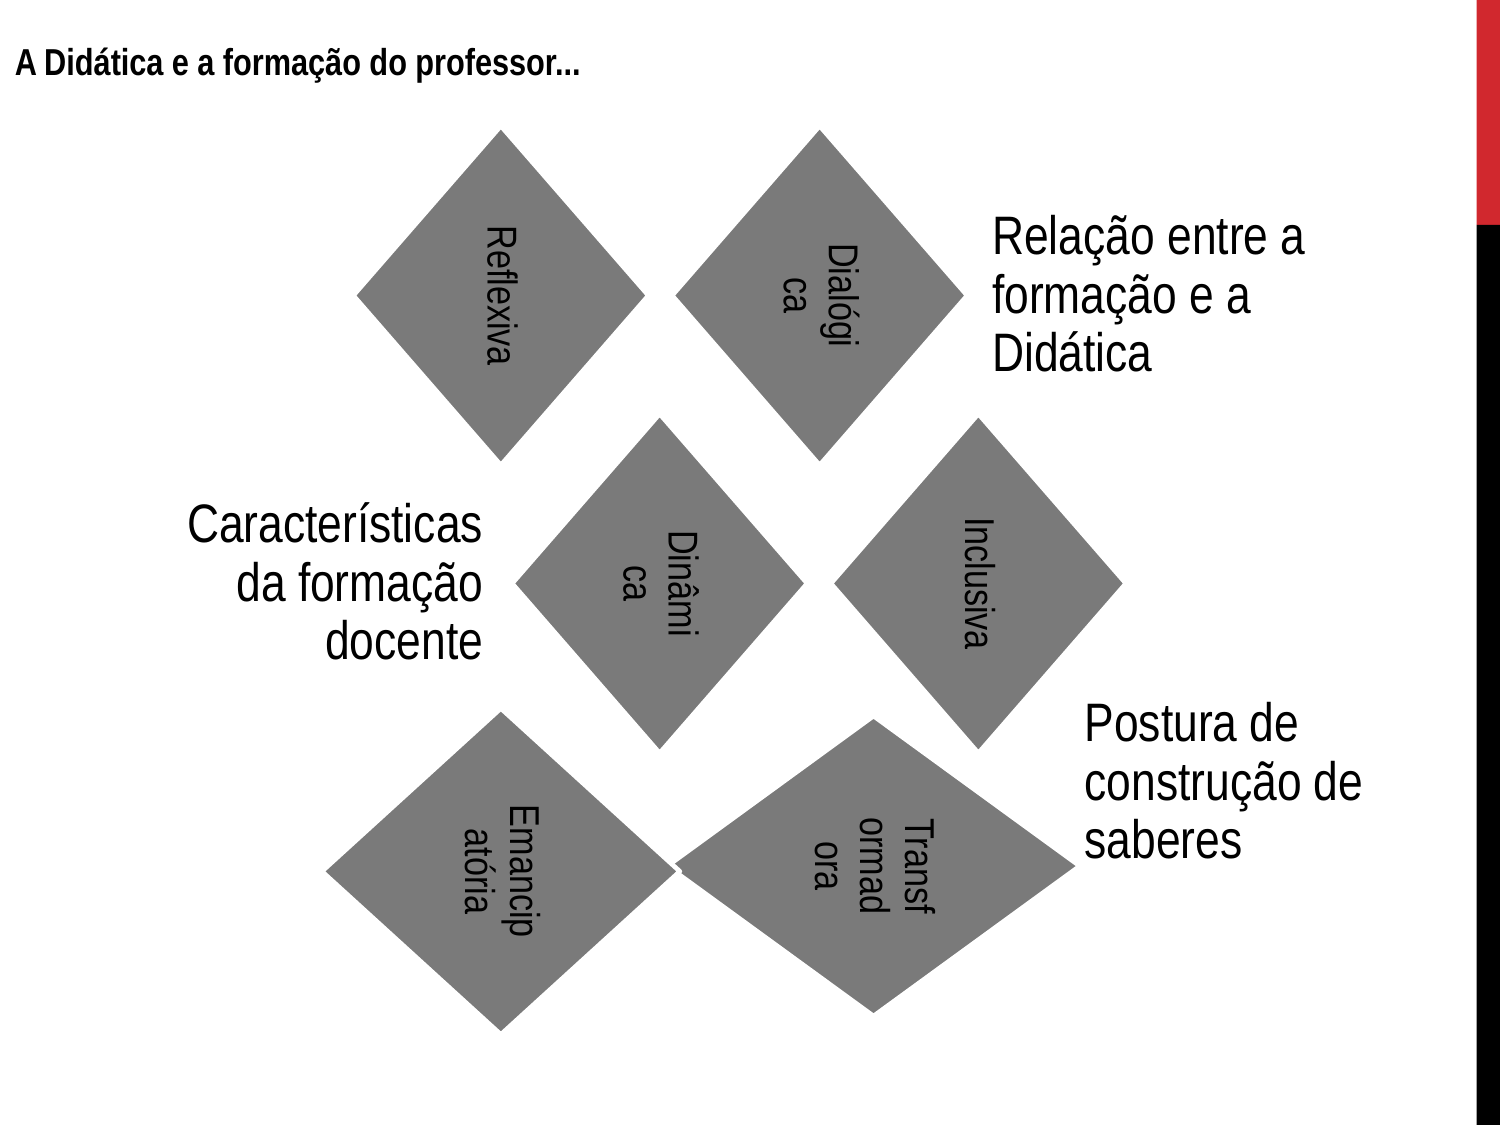

A Didática e a formação do professor...
Reflexiva
Dialógica
Relação entre a formação e a Didática
Dinâmica
Inclusiva
Características da formação docente
Transformadora
Postura de construção de saberes
Emancipatória